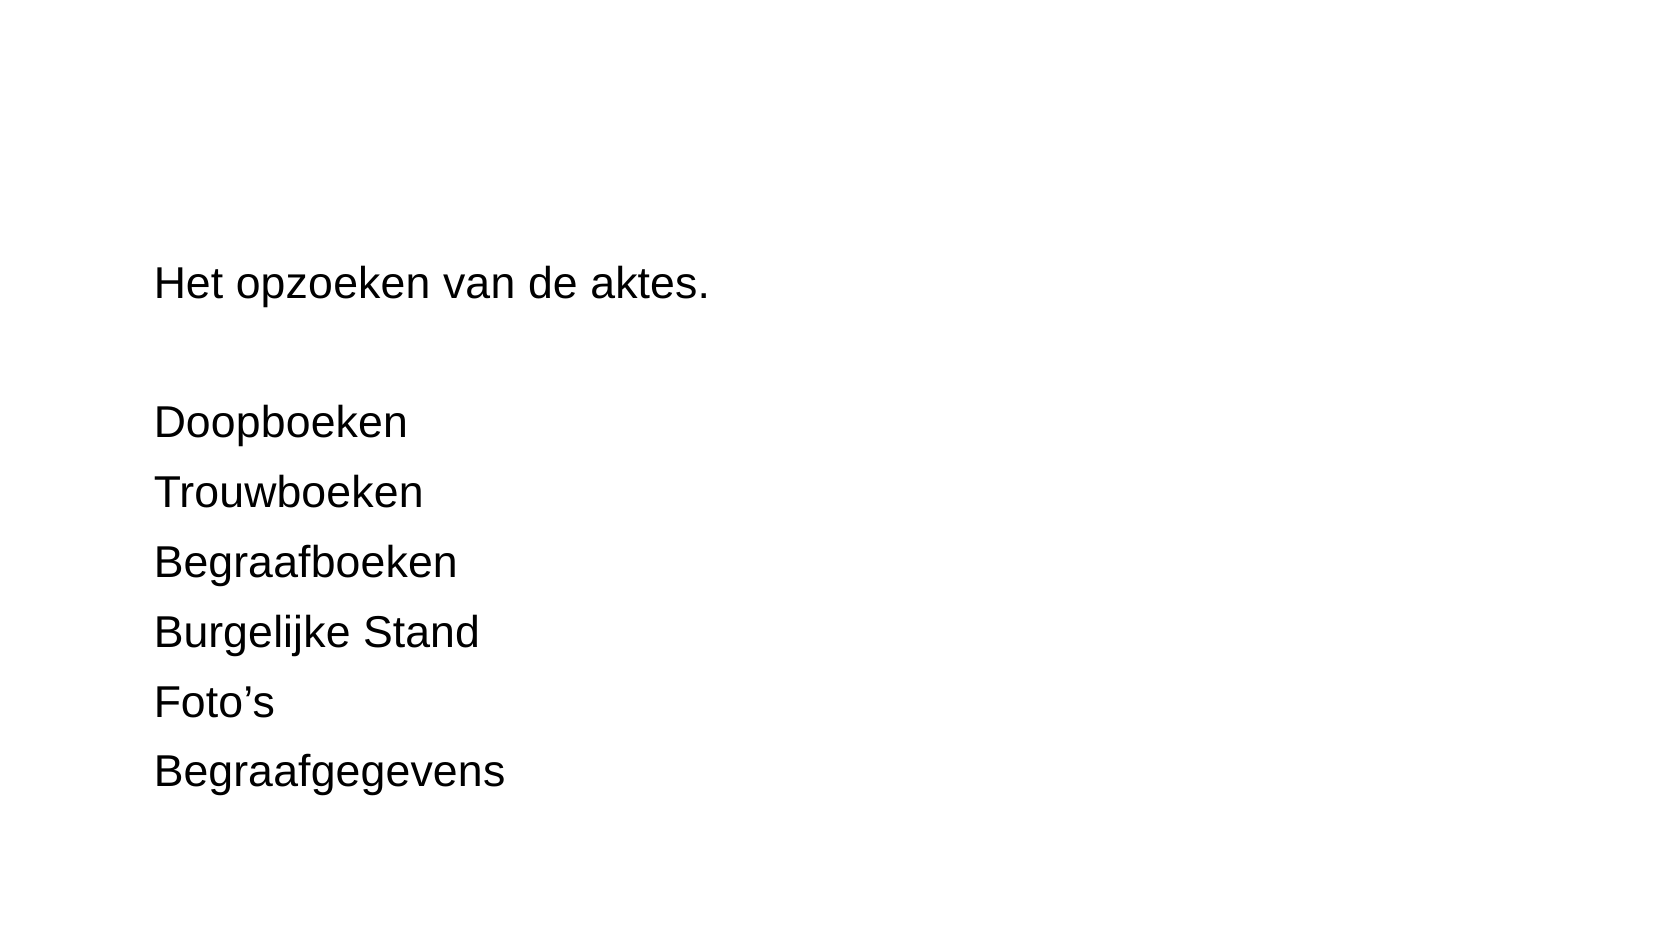

# Het opzoeken van de aktes.
Doopboeken
Trouwboeken
Begraafboeken
Burgelijke Stand
Foto’s
Begraafgegevens